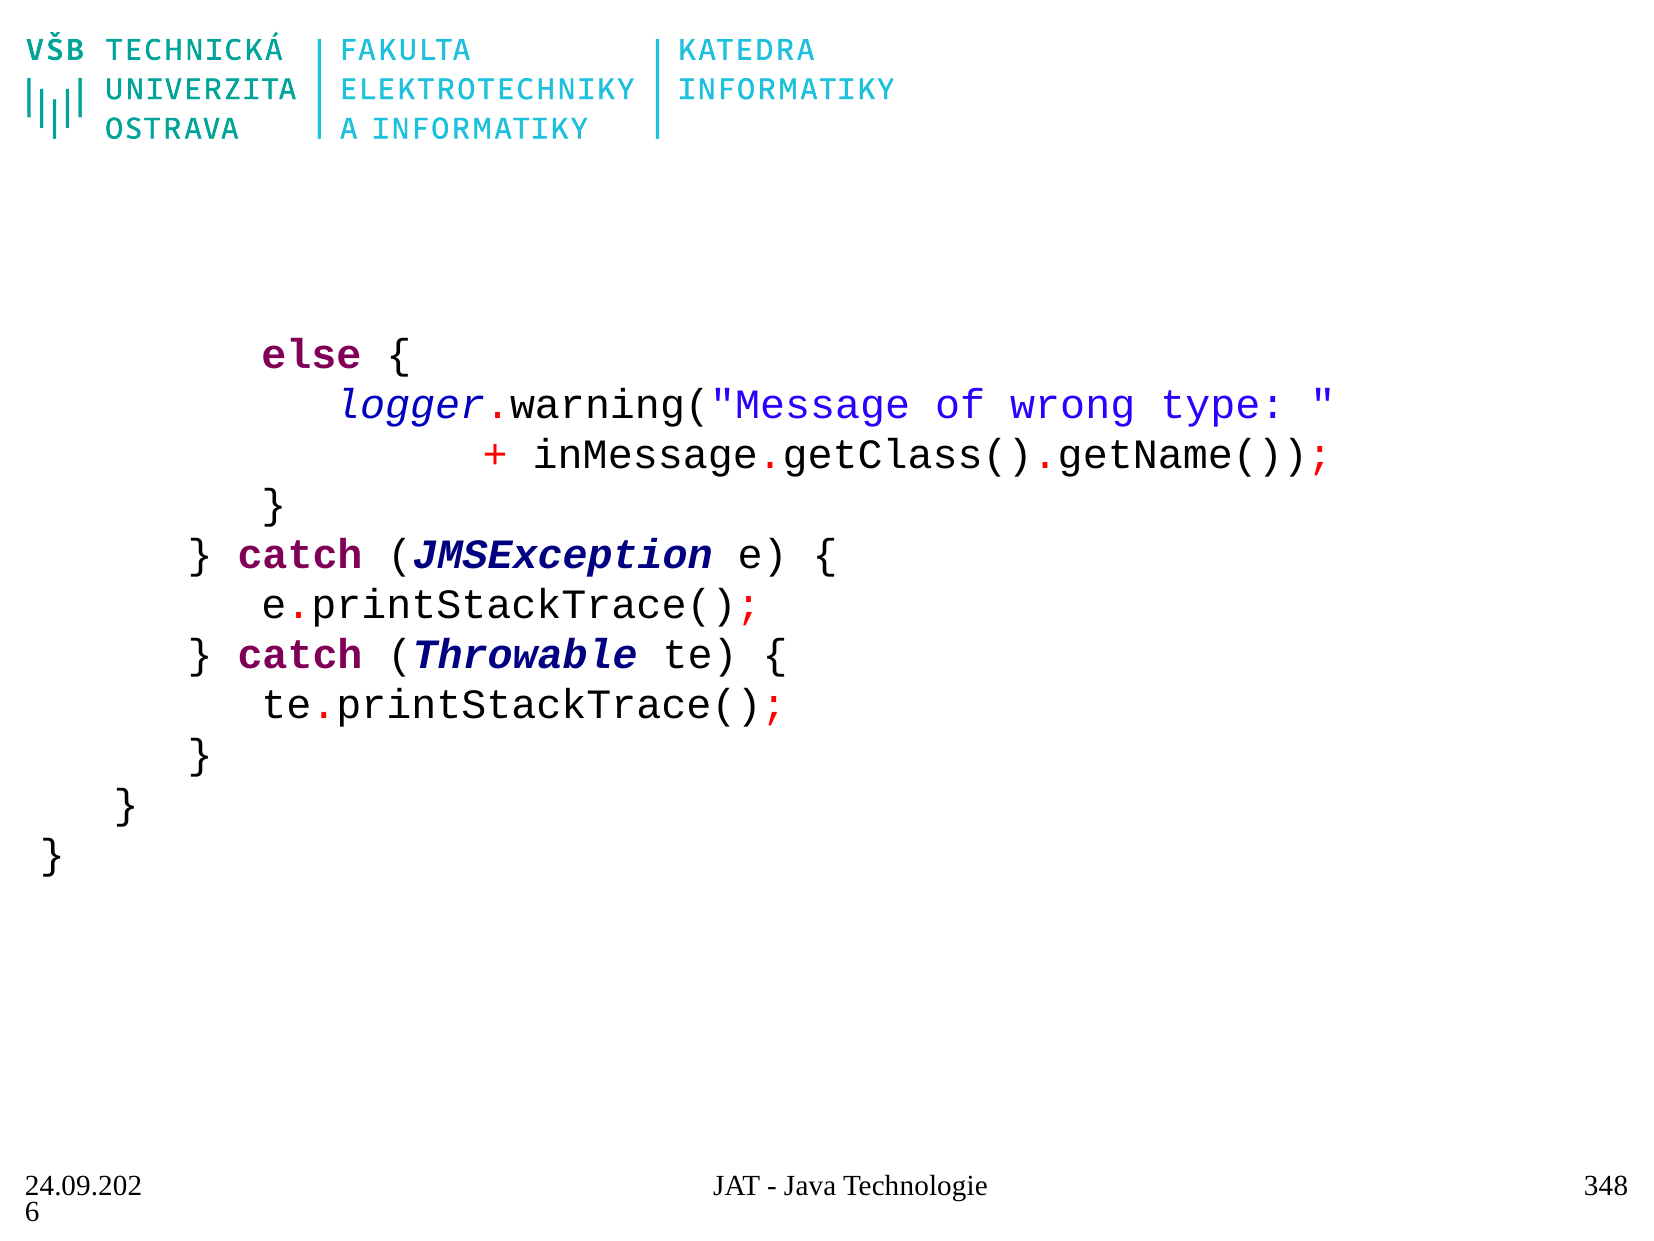

# else {
				logger.warning("Message of wrong type: "
						+ inMessage.getClass().getName());
			}
		} catch (JMSException e) {
			e.printStackTrace();
		} catch (Throwable te) {
			te.printStackTrace();
		}
	}
}
JAT - Java Technologie
348